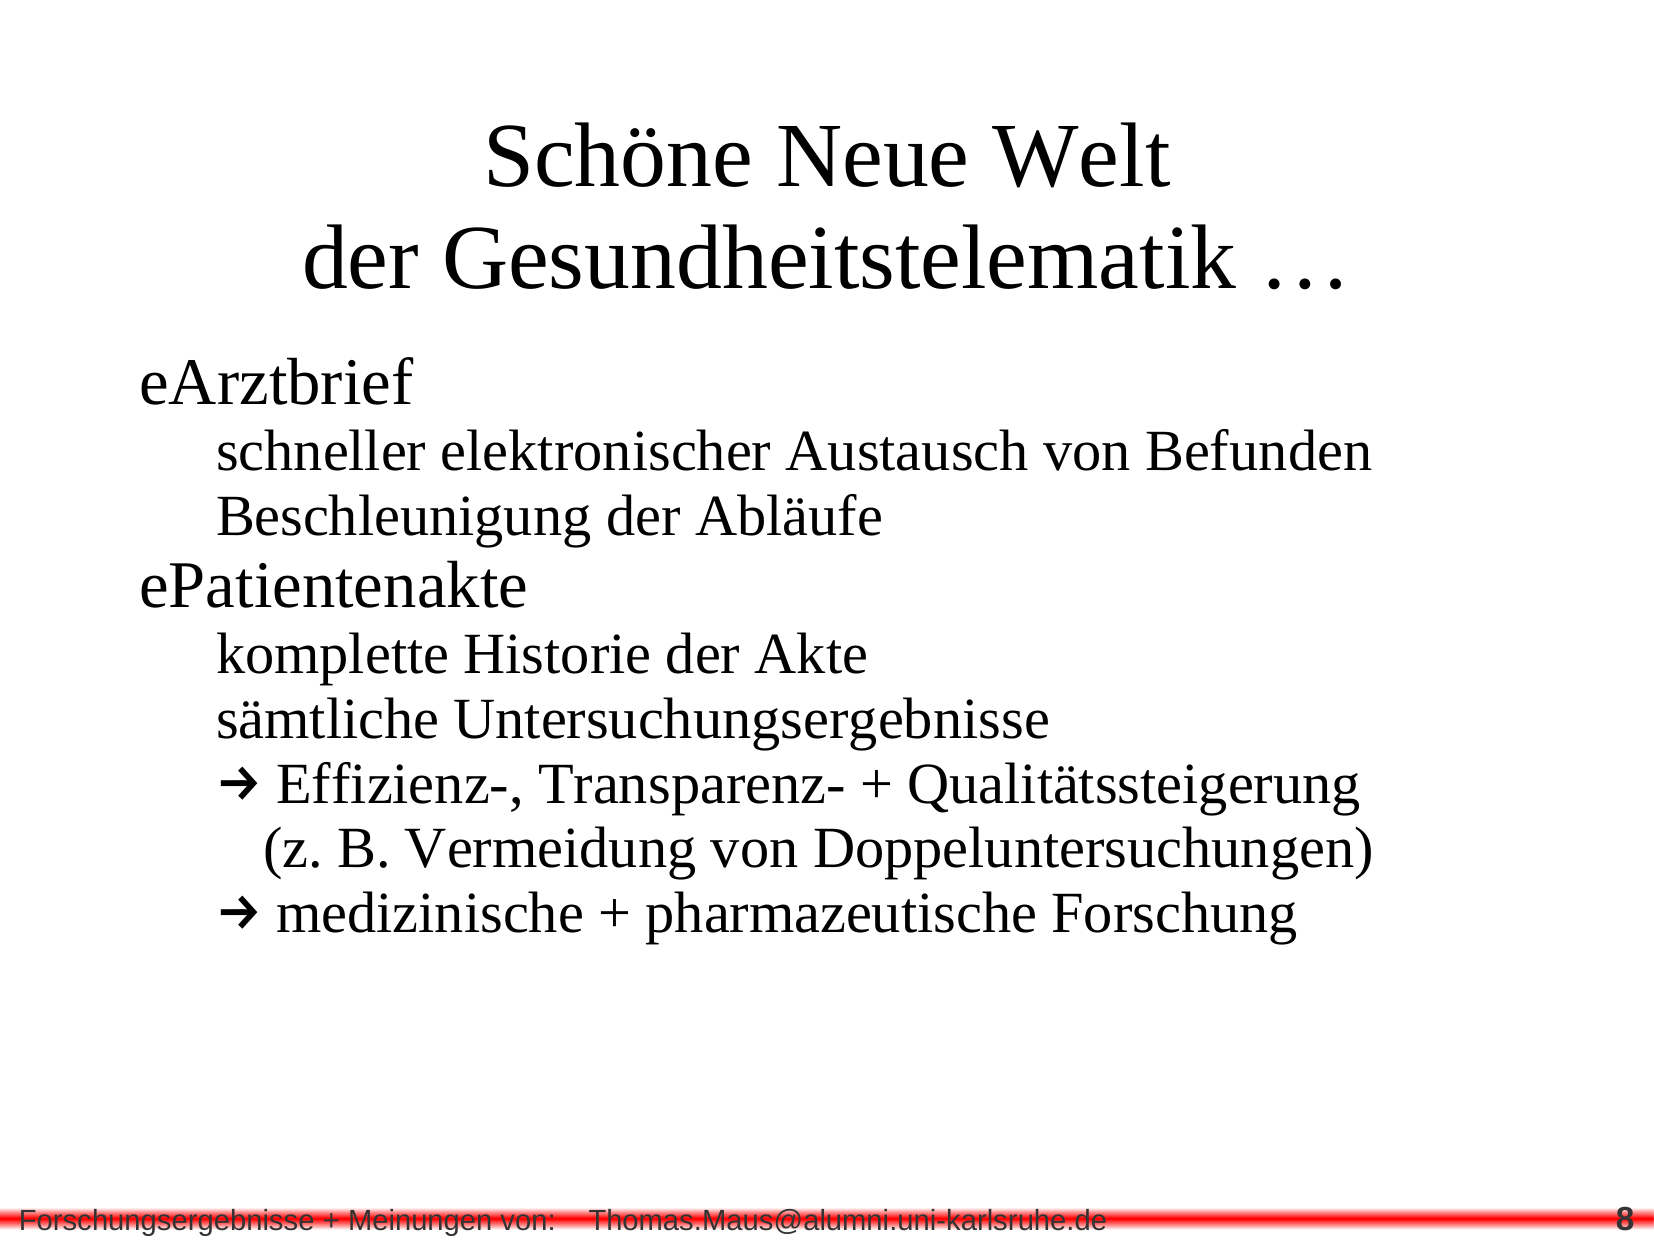

# Schöne Neue Welt der Gesundheitstelematik …
eArztbrief
schneller elektronischer Austausch von Befunden
Beschleunigung der Abläufe
ePatientenakte
komplette Historie der Akte
sämtliche Untersuchungsergebnisse
→ Effizienz-, Transparenz- + Qualitätssteigerung
(z. B. Vermeidung von Doppeluntersuchungen)
→ medizinische + pharmazeutische Forschung